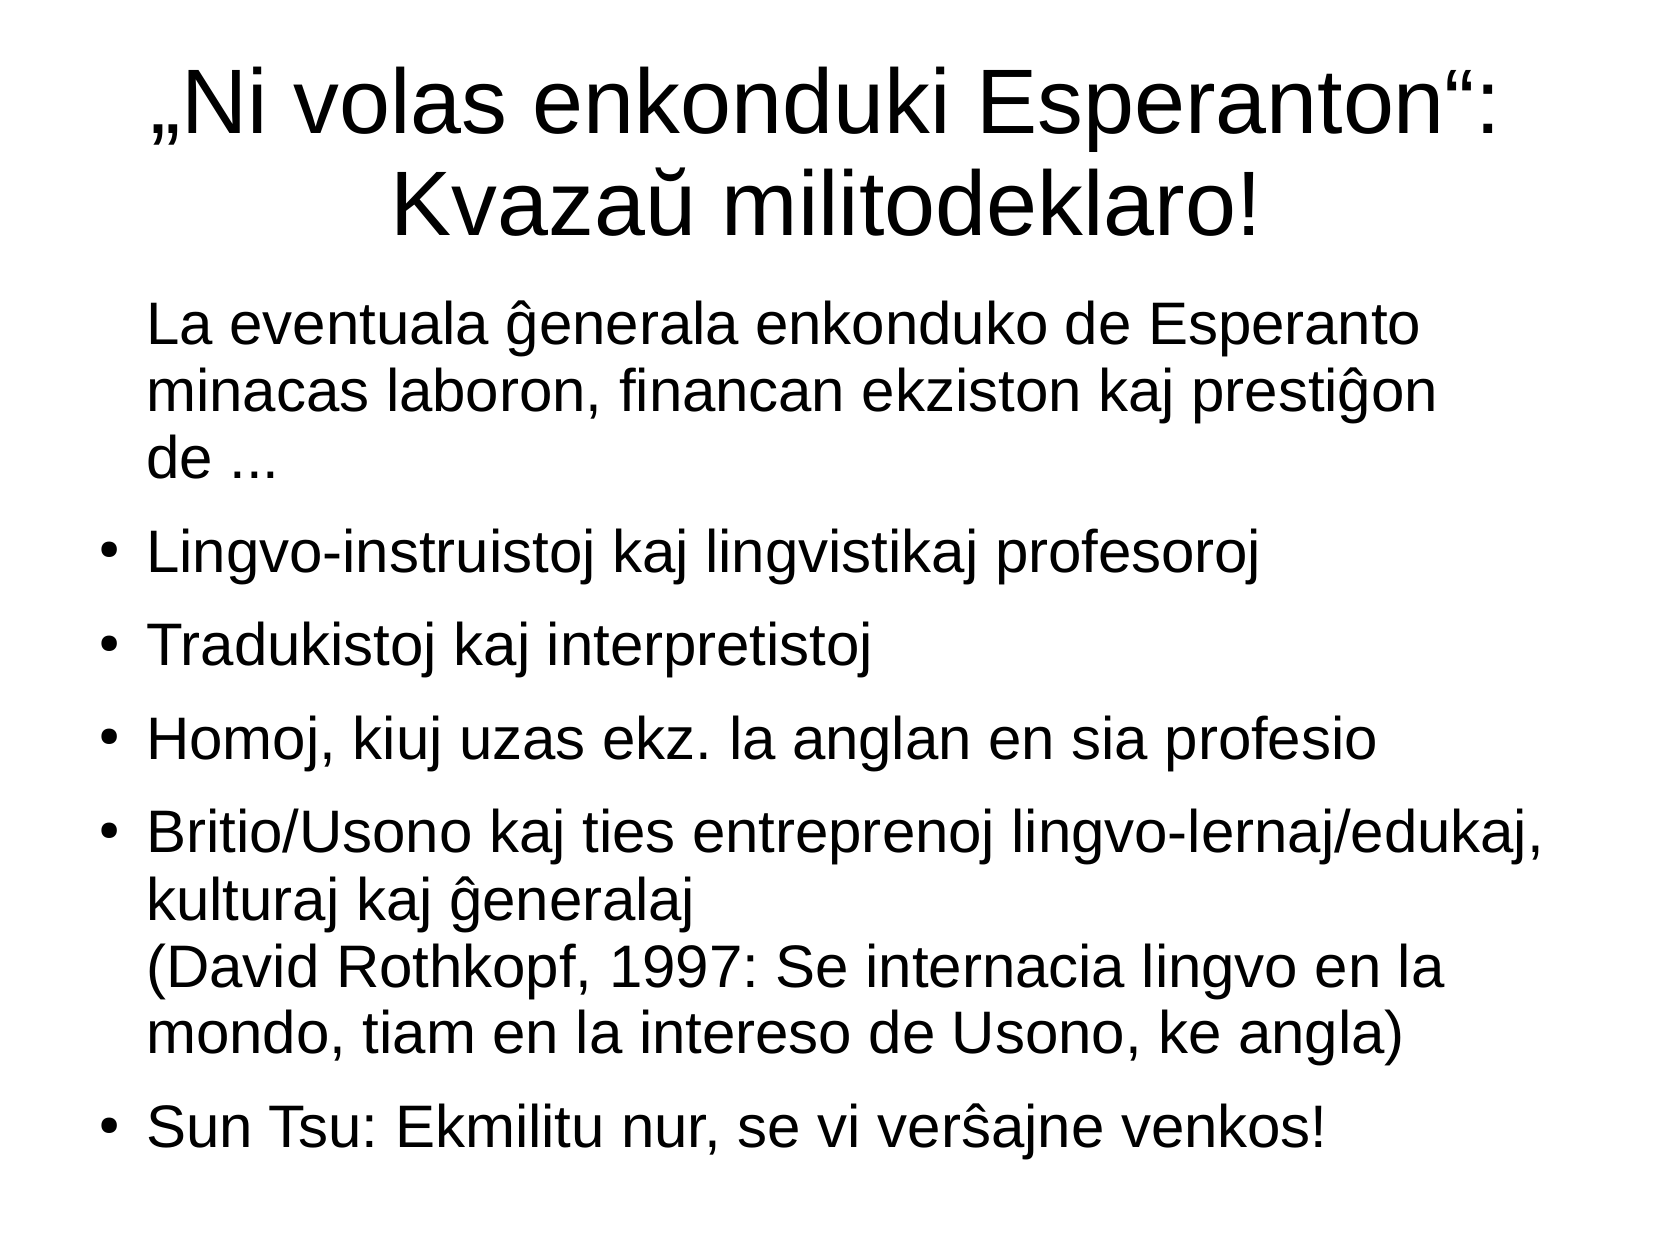

# „Ni volas enkonduki Esperanton“: Kvazaŭ militodeklaro!
La eventuala ĝenerala enkonduko de Esperanto minacas laboron, financan ekziston kaj prestiĝon de ...
Lingvo-instruistoj kaj lingvistikaj profesoroj
Tradukistoj kaj interpretistoj
Homoj, kiuj uzas ekz. la anglan en sia profesio
Britio/Usono kaj ties entreprenoj lingvo-lernaj/edukaj, kulturaj kaj ĝeneralaj
(David Rothkopf, 1997: Se internacia lingvo en la mondo, tiam en la intereso de Usono, ke angla)
Sun Tsu: Ekmilitu nur, se vi verŝajne venkos!